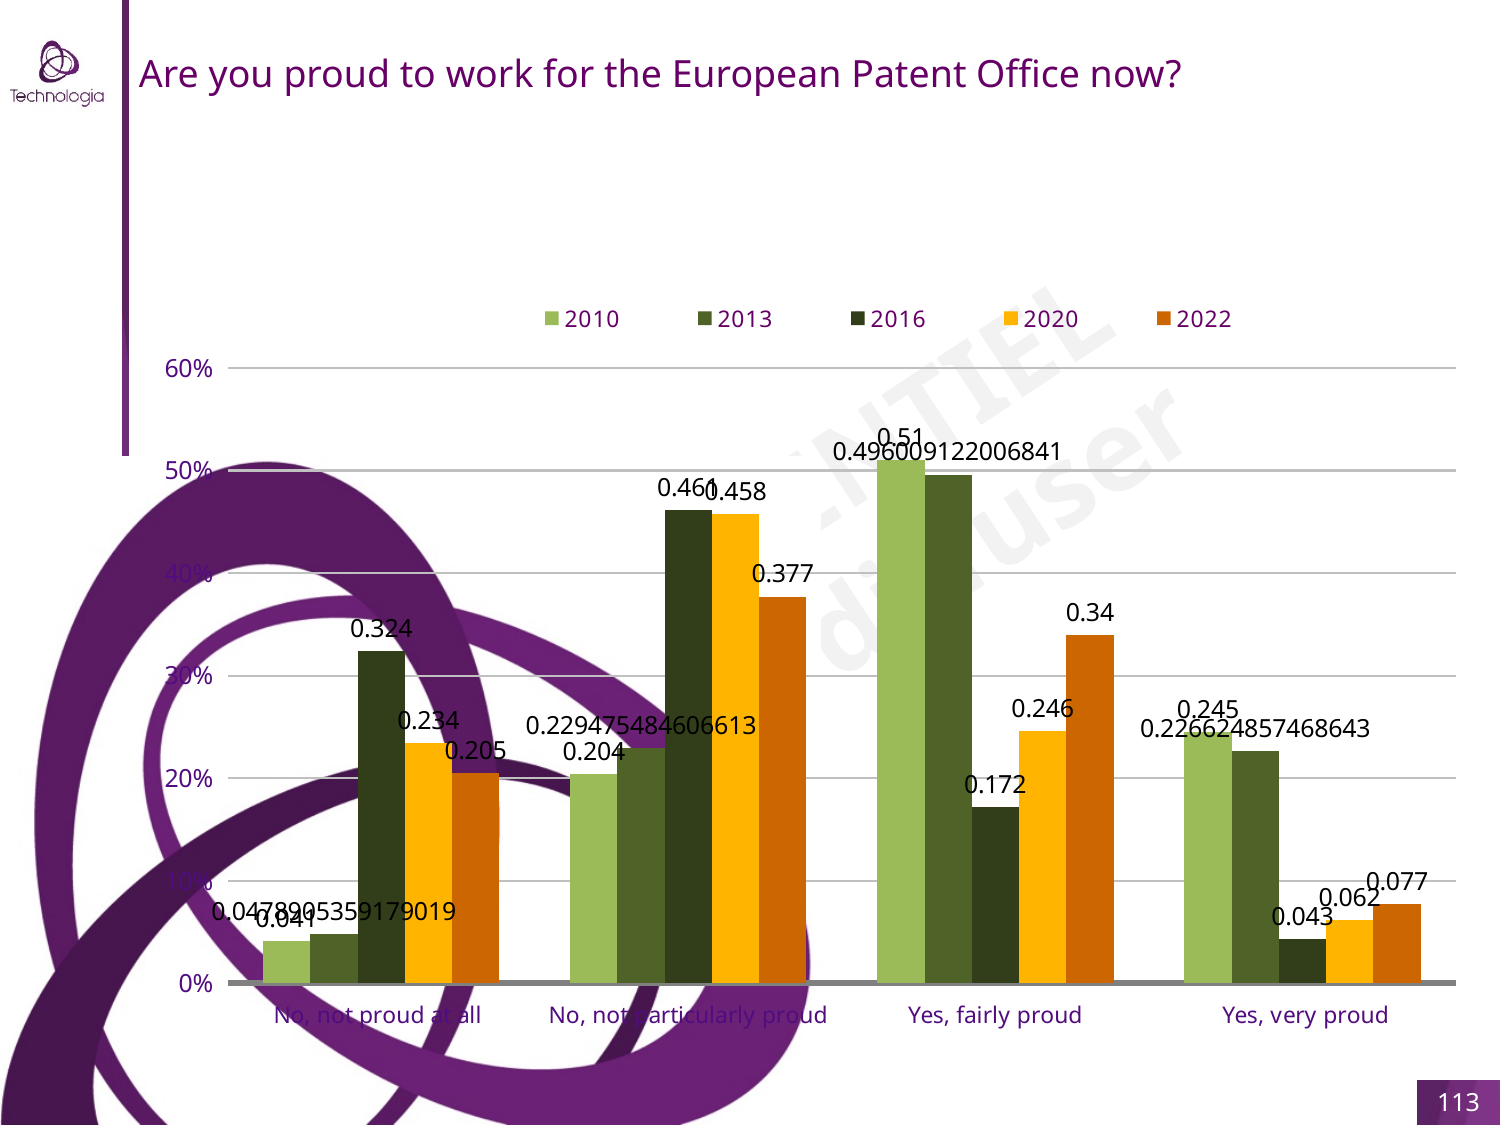

# Are you proud to work for the European Patent Office now?
### Chart
| Category | 2010 | 2013 | 2016 | 2020 | 2022 |
|---|---|---|---|---|---|
| No, not proud at all | 0.041 | 0.0478905359179019 | 0.324 | 0.234 | 0.205 |
| No, not particularly proud | 0.204 | 0.229475484606613 | 0.461 | 0.458 | 0.377 |
| Yes, fairly proud | 0.51 | 0.496009122006841 | 0.172 | 0.246 | 0.34 |
| Yes, very proud | 0.245 | 0.226624857468643 | 0.043 | 0.062 | 0.077 |